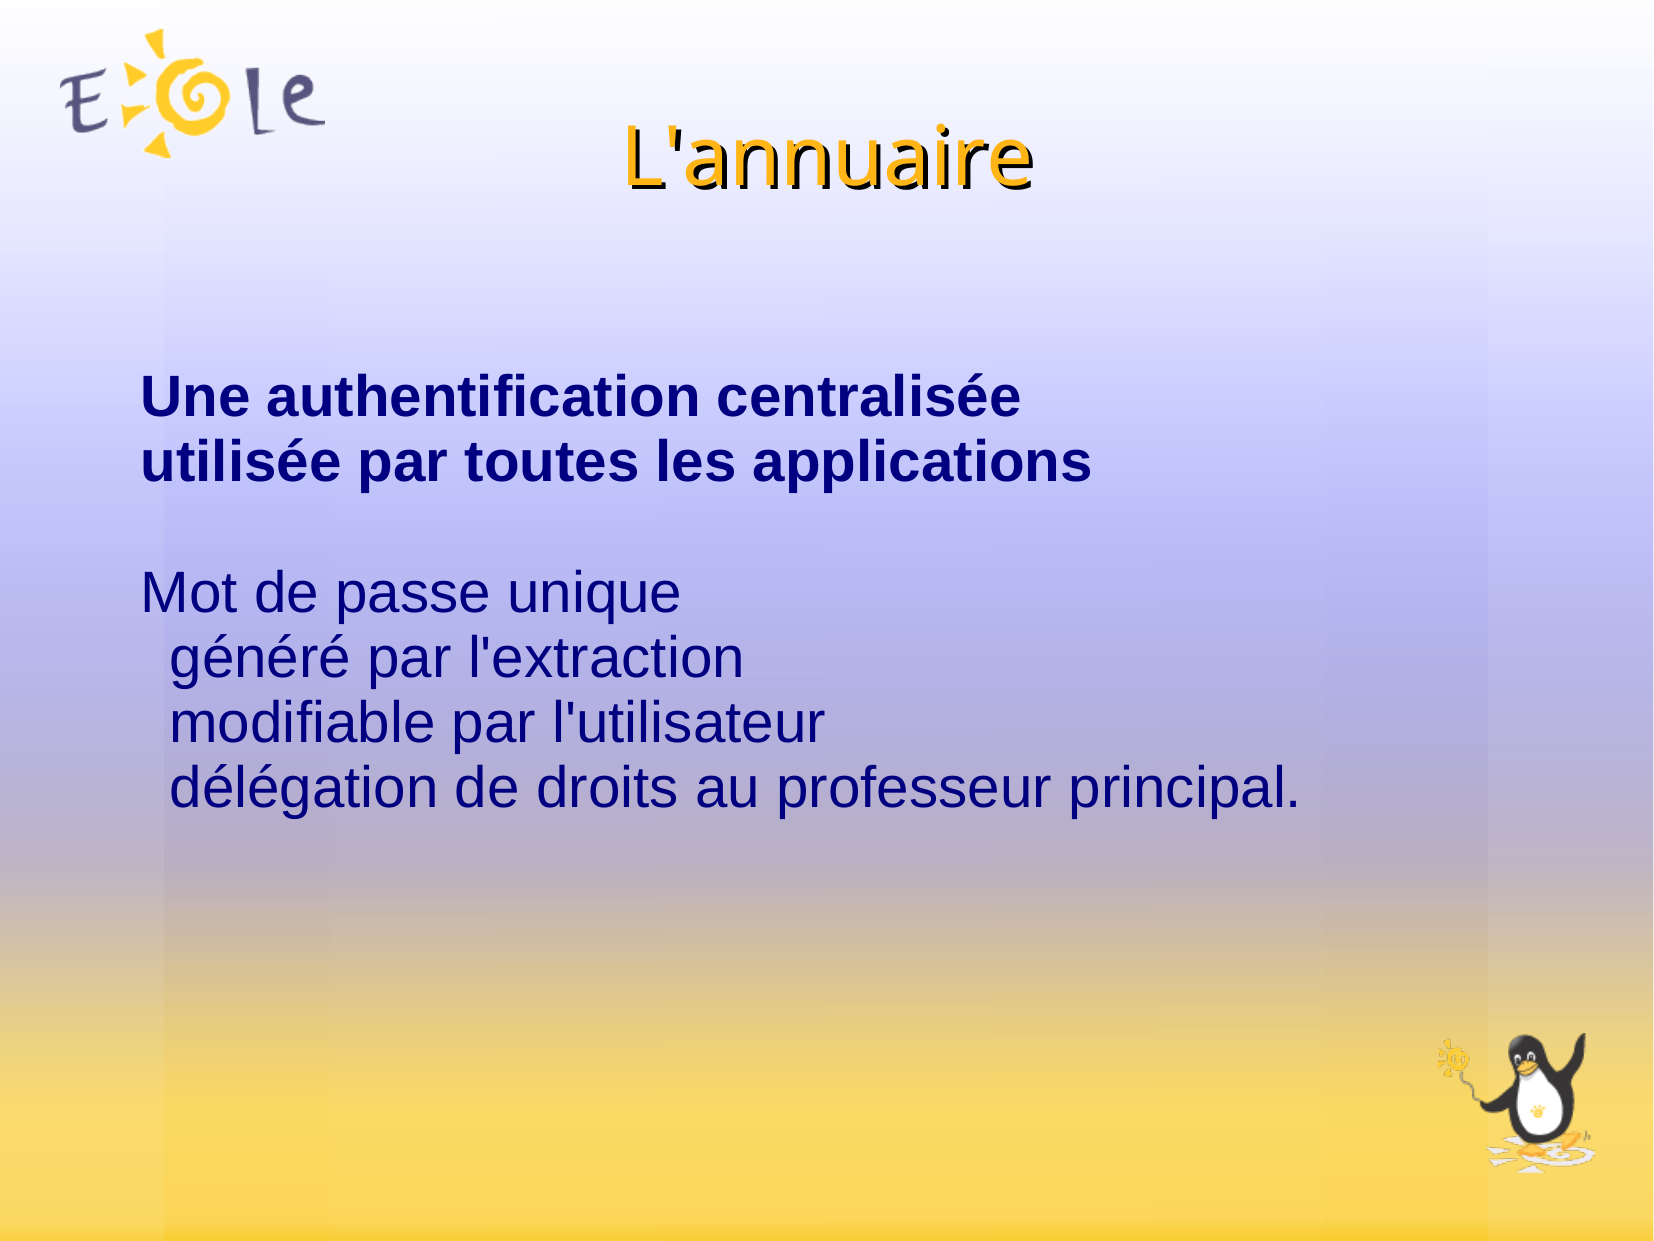

# L'annuaire
Une authentification centralisée
utilisée par toutes les applications
Mot de passe unique
généré par l'extraction
modifiable par l'utilisateur
délégation de droits au professeur principal.